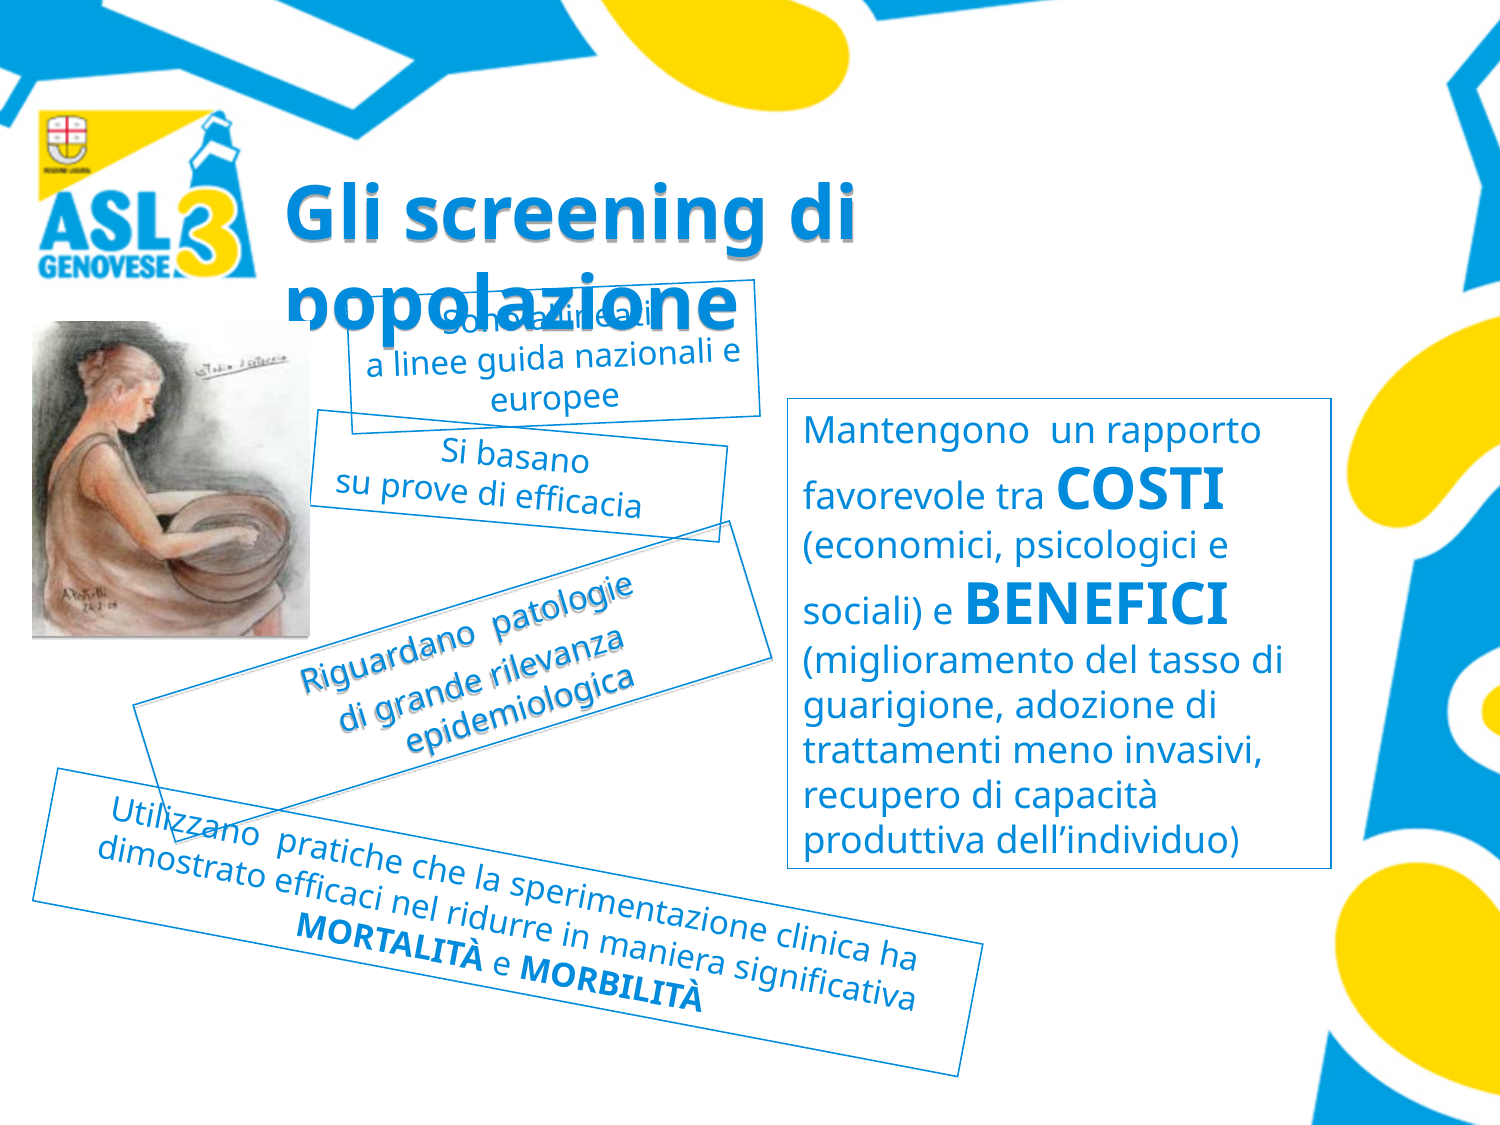

# Gli screening di popolazione
Sono allineati
a linee guida nazionali e europee
Mantengono un rapporto favorevole tra COSTI (economici, psicologici e sociali) e BENEFICI (miglioramento del tasso di guarigione, adozione di trattamenti meno invasivi, recupero di capacità produttiva dell’individuo)
Si basano
 su prove di efficacia
Riguardano patologie
di grande rilevanza epidemiologica
Utilizzano pratiche che la sperimentazione clinica ha dimostrato efficaci nel ridurre in maniera significativa MORTALITÀ e MORBILITÀ